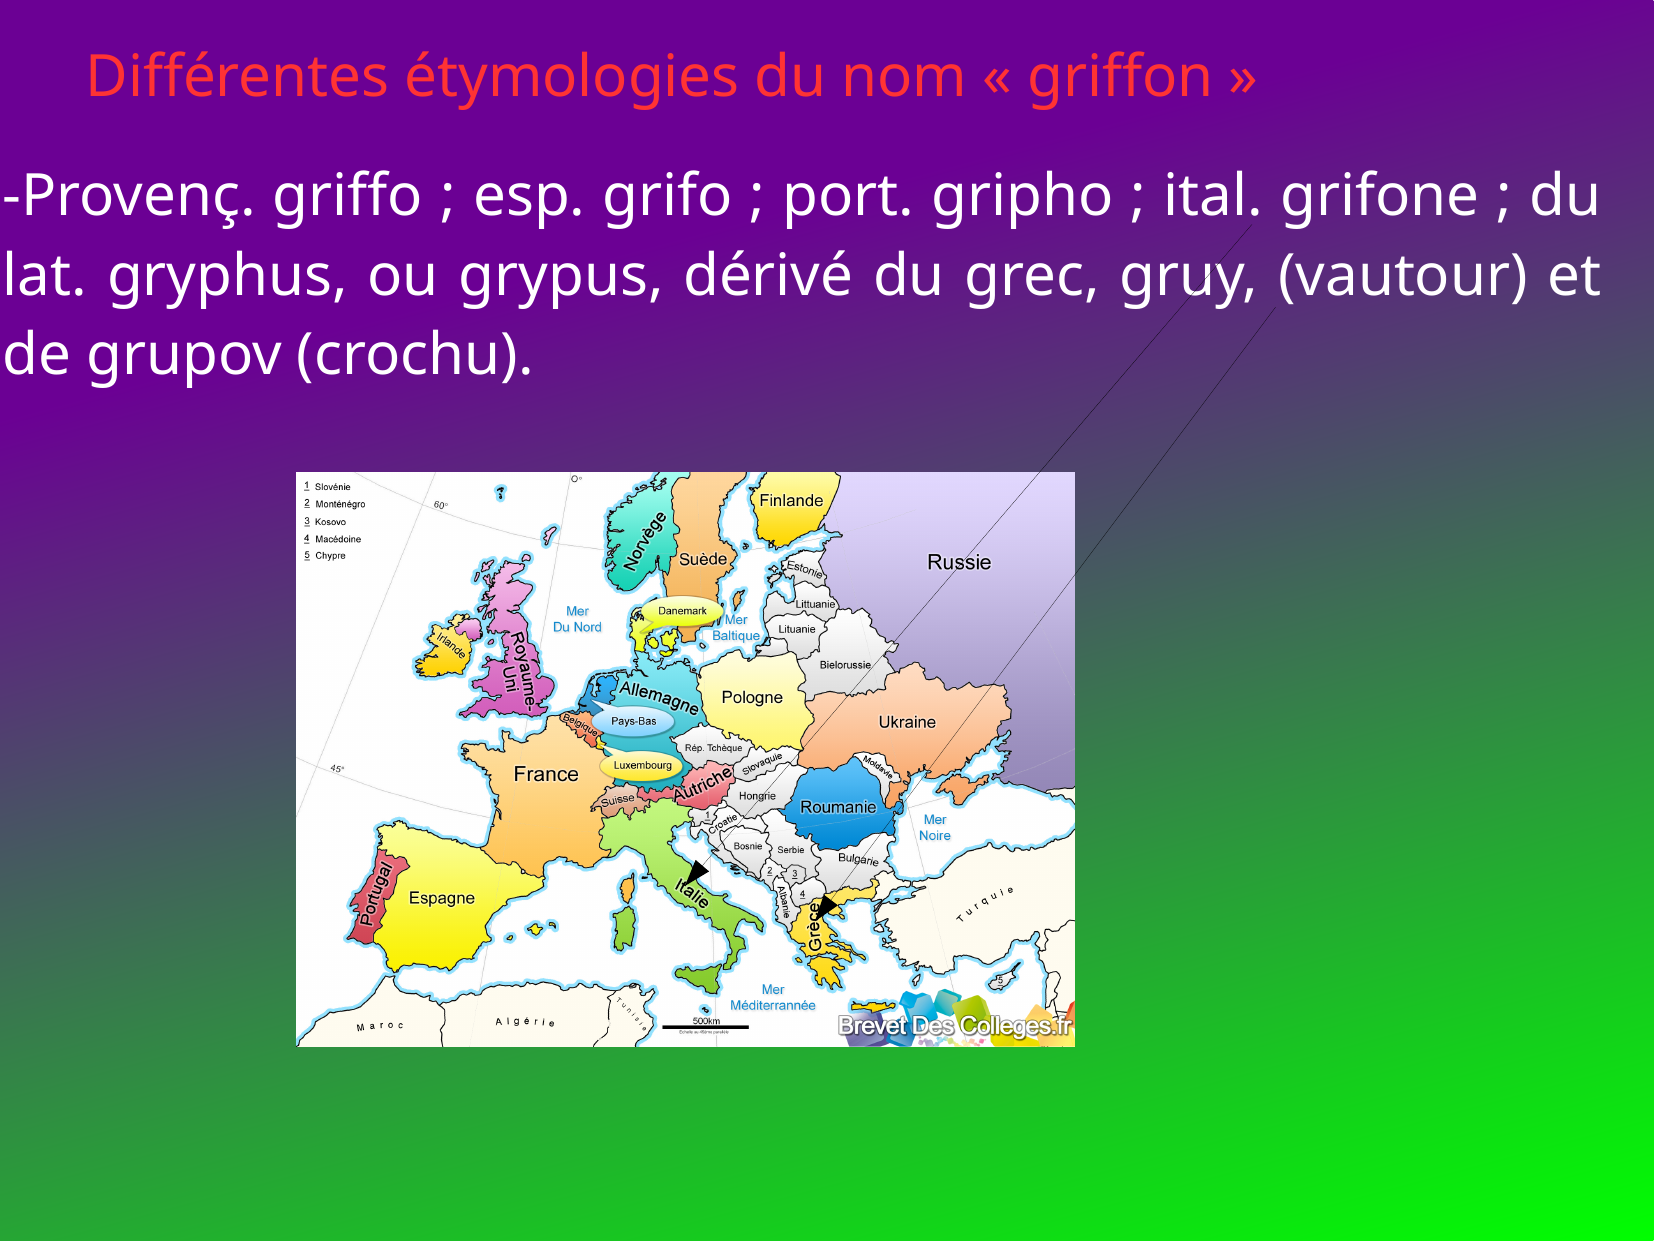

Différentes étymologies du nom « griffon »
-Provenç. griffo ; esp. grifo ; port. gripho ; ital. grifone ; du lat. gryphus, ou grypus, dérivé du grec, gruy, (vautour) et de grupov (crochu).